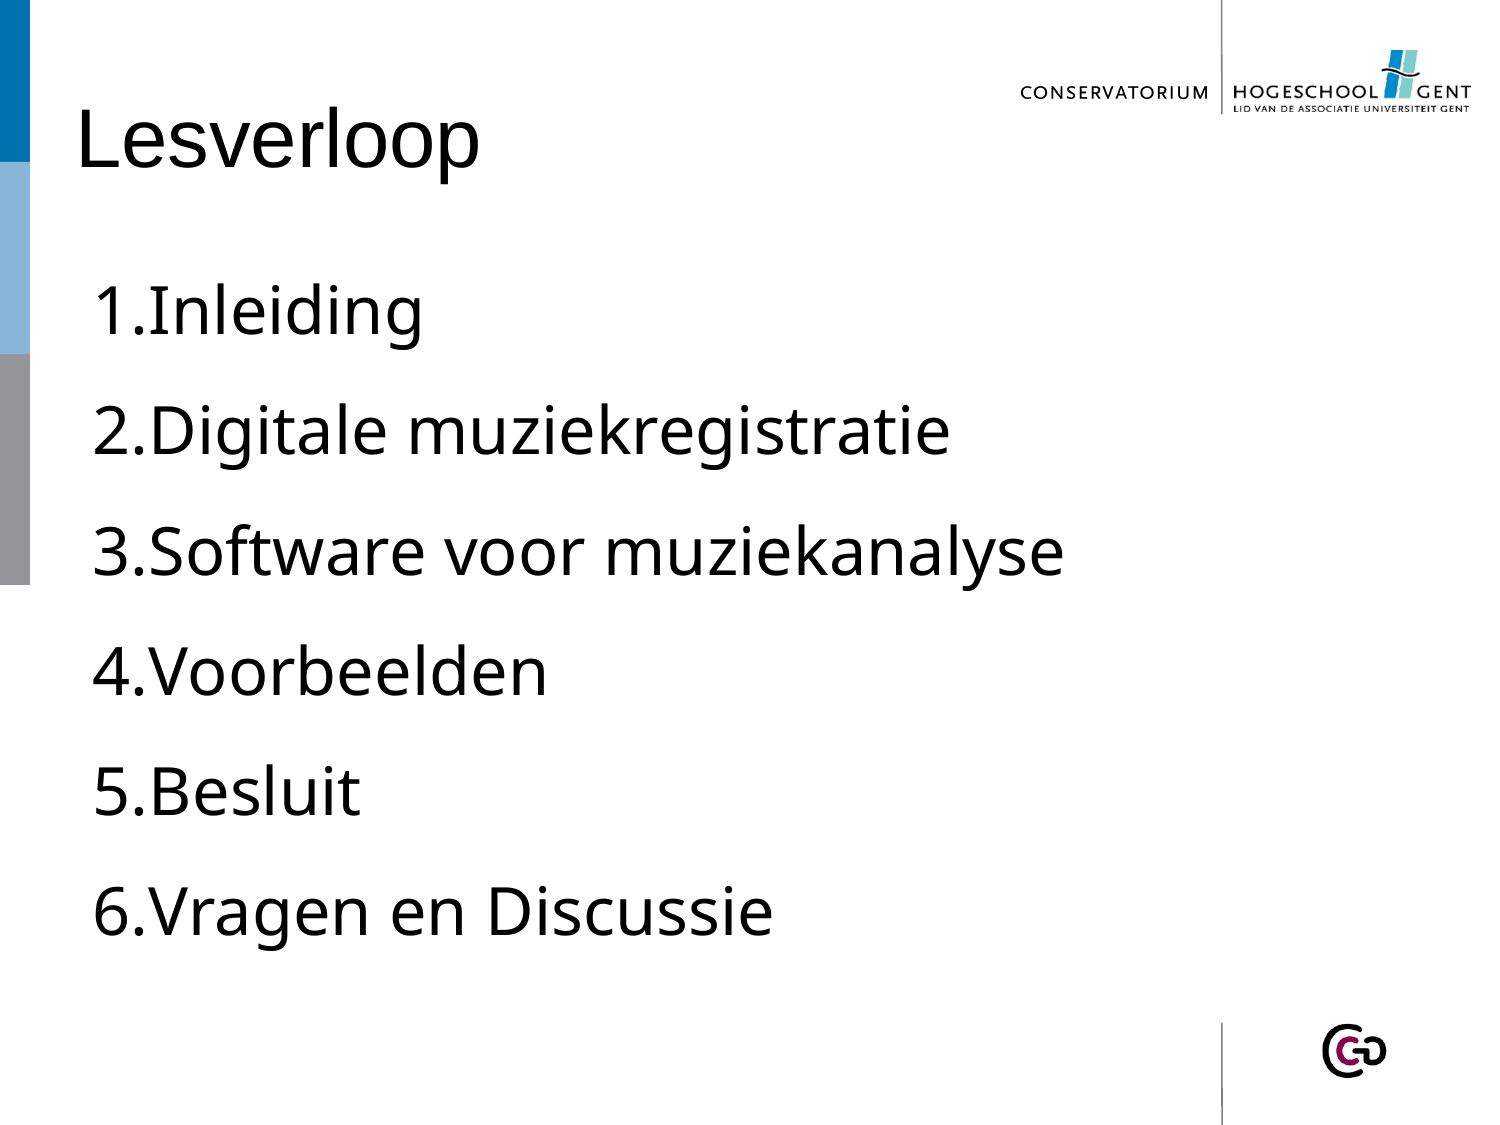

# Lesverloop
Inleiding
Digitale muziekregistratie
Software voor muziekanalyse
Voorbeelden
Besluit
Vragen en Discussie